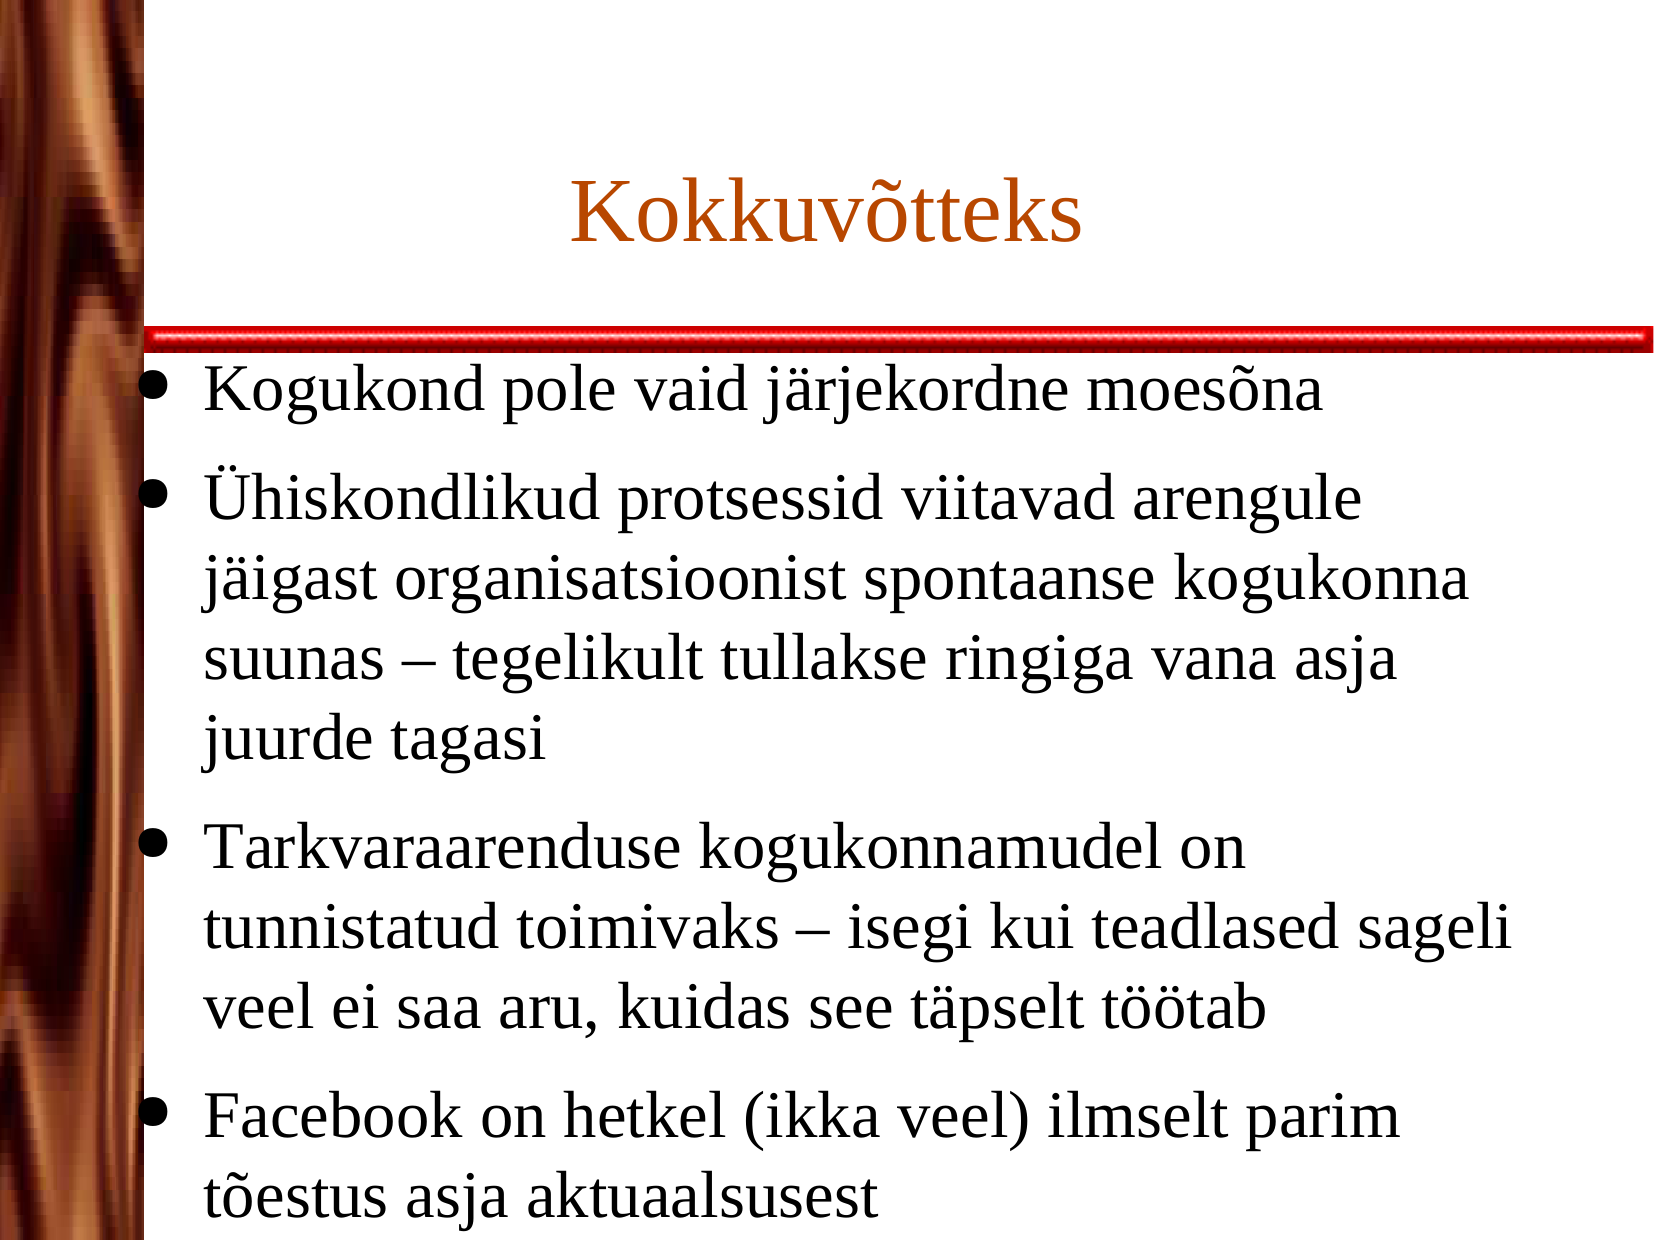

# Kokkuvõtteks
Kogukond pole vaid järjekordne moesõna
Ühiskondlikud protsessid viitavad arengule jäigast organisatsioonist spontaanse kogukonna suunas – tegelikult tullakse ringiga vana asja juurde tagasi
Tarkvaraarenduse kogukonnamudel on tunnistatud toimivaks – isegi kui teadlased sageli veel ei saa aru, kuidas see täpselt töötab
Facebook on hetkel (ikka veel) ilmselt parim tõestus asja aktuaalsusest